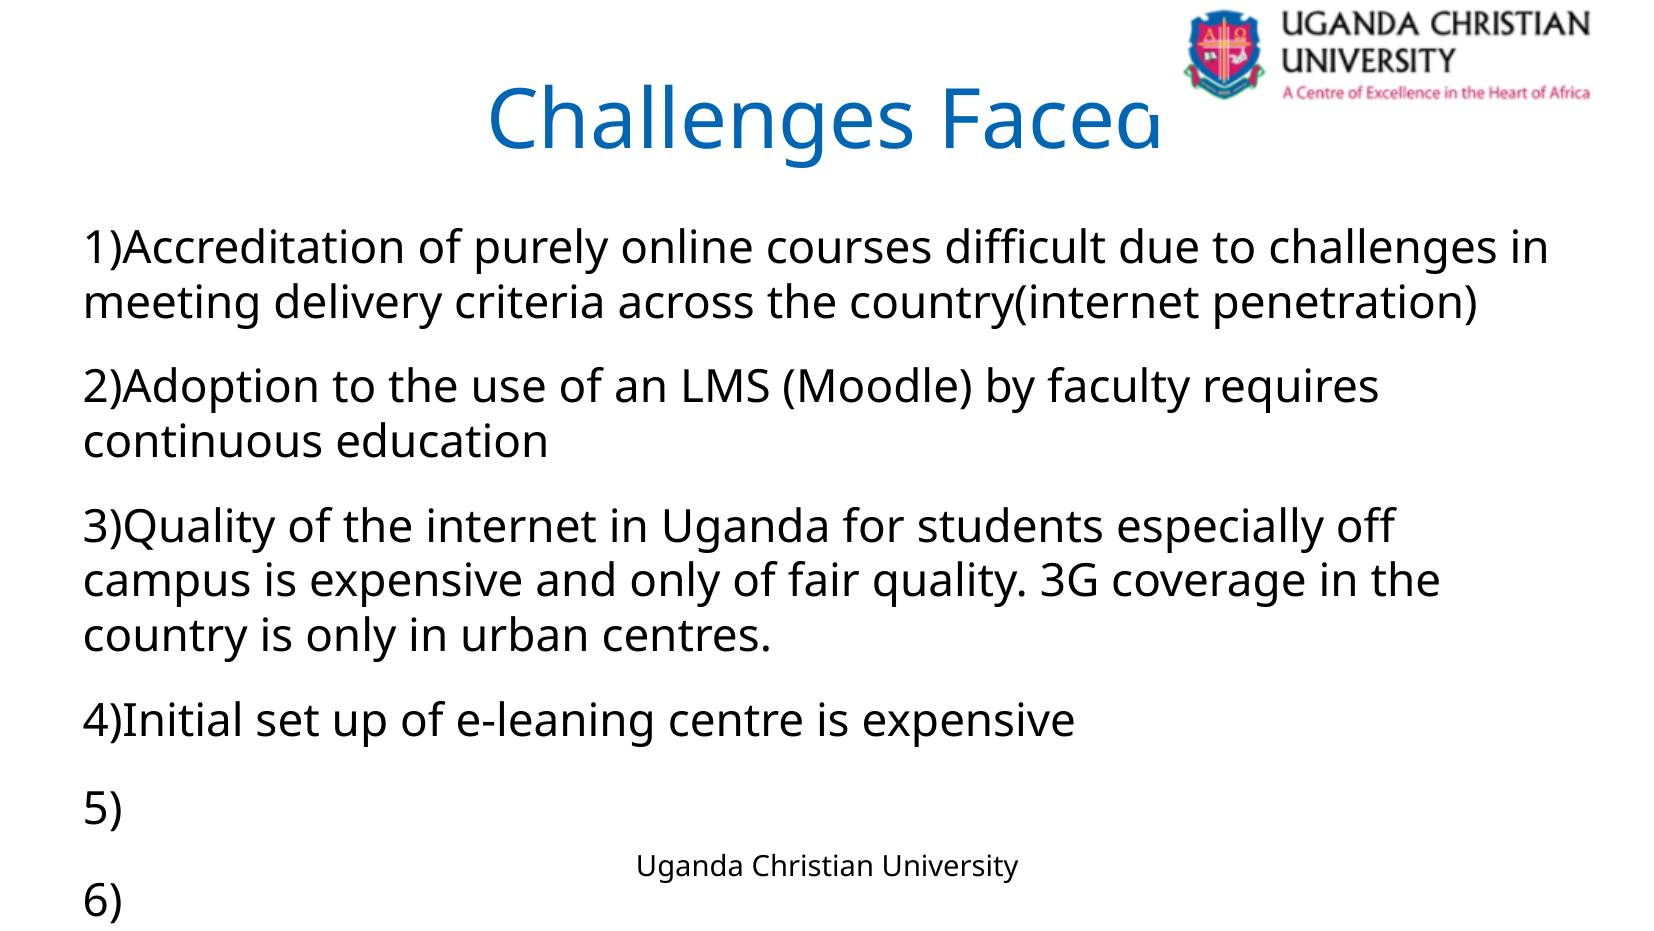

# Challenges Faced
Accreditation of purely online courses difficult due to challenges in meeting delivery criteria across the country(internet penetration)
Adoption to the use of an LMS (Moodle) by faculty requires continuous education
Quality of the internet in Uganda for students especially off campus is expensive and only of fair quality. 3G coverage in the country is only in urban centres.
Initial set up of e-leaning centre is expensive
Uganda Christian University